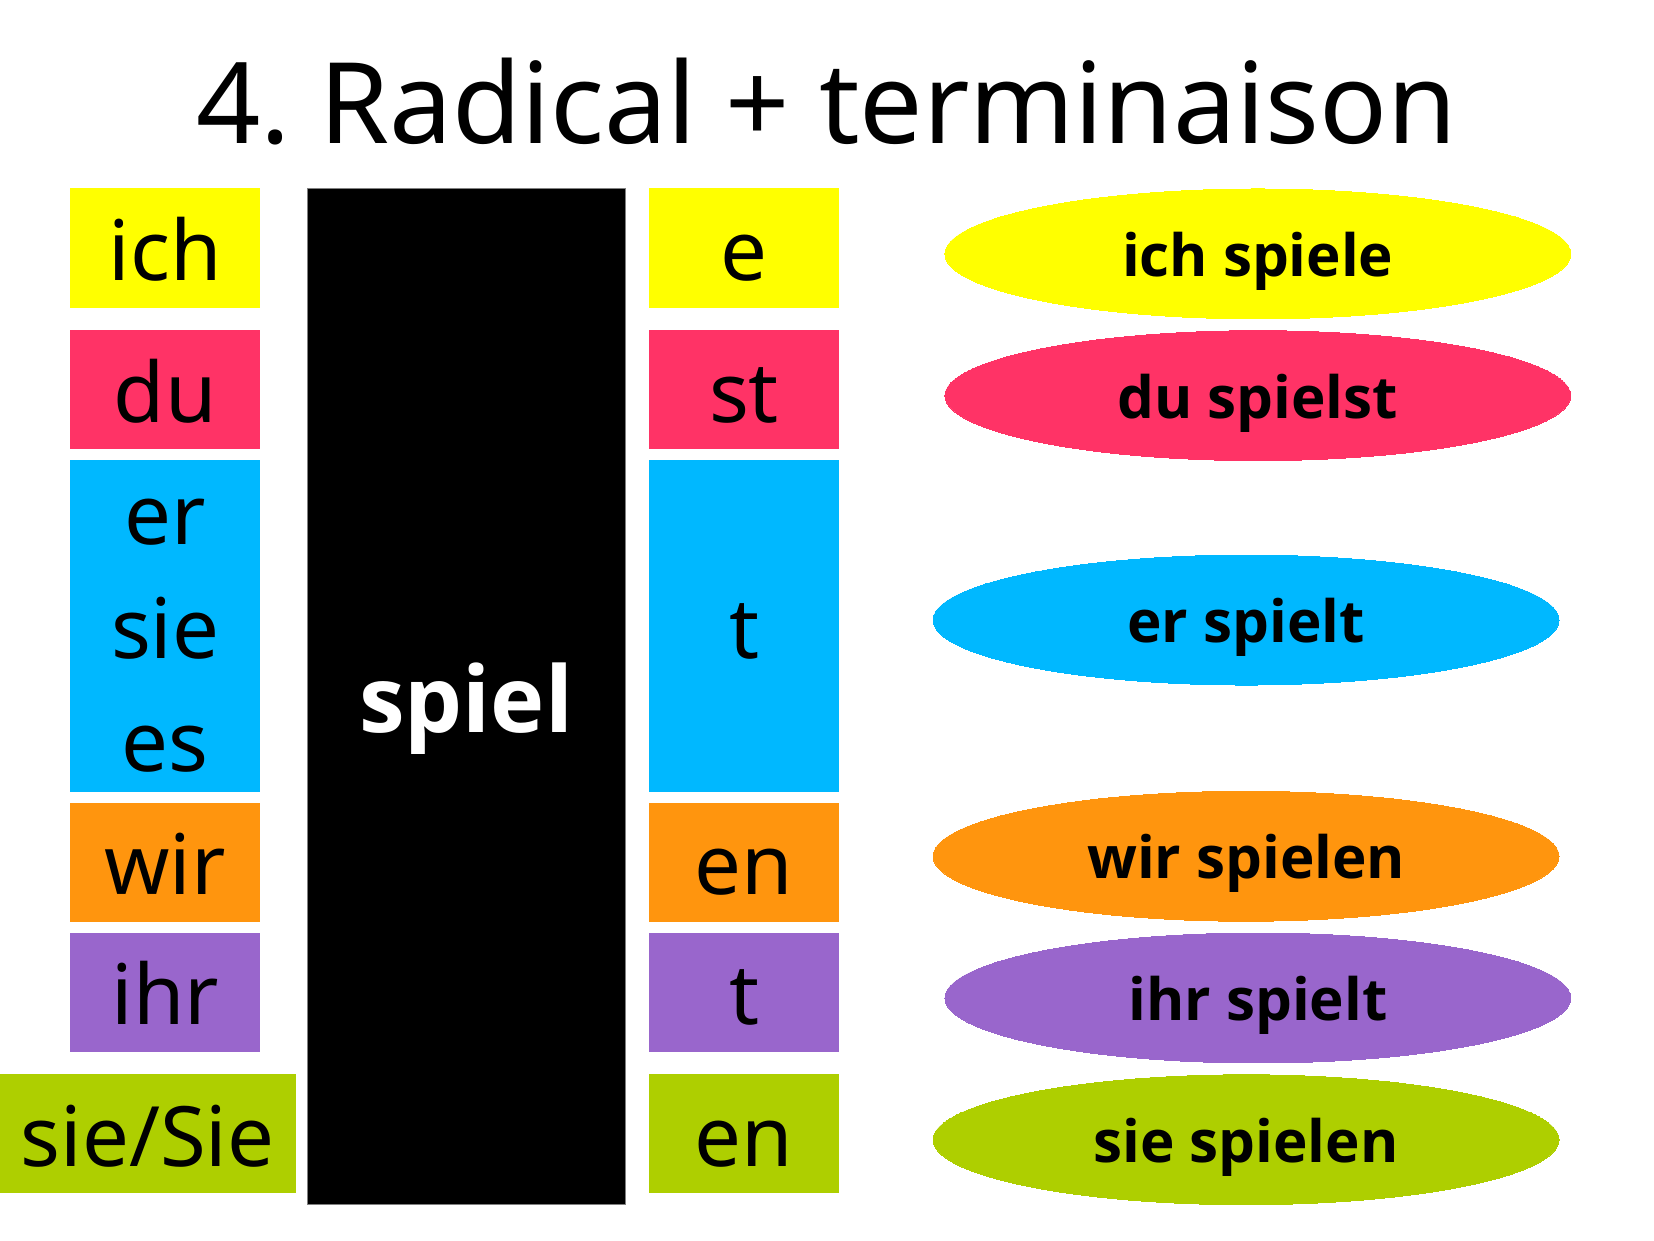

4. Radical + terminaison
ich
spiel
e
ich spiele
du
st
du spielst
er
sie
es
t
er spielt
wir spielen
wir
en
ihr
t
ihr spielt
sie/Sie
en
sie spielen